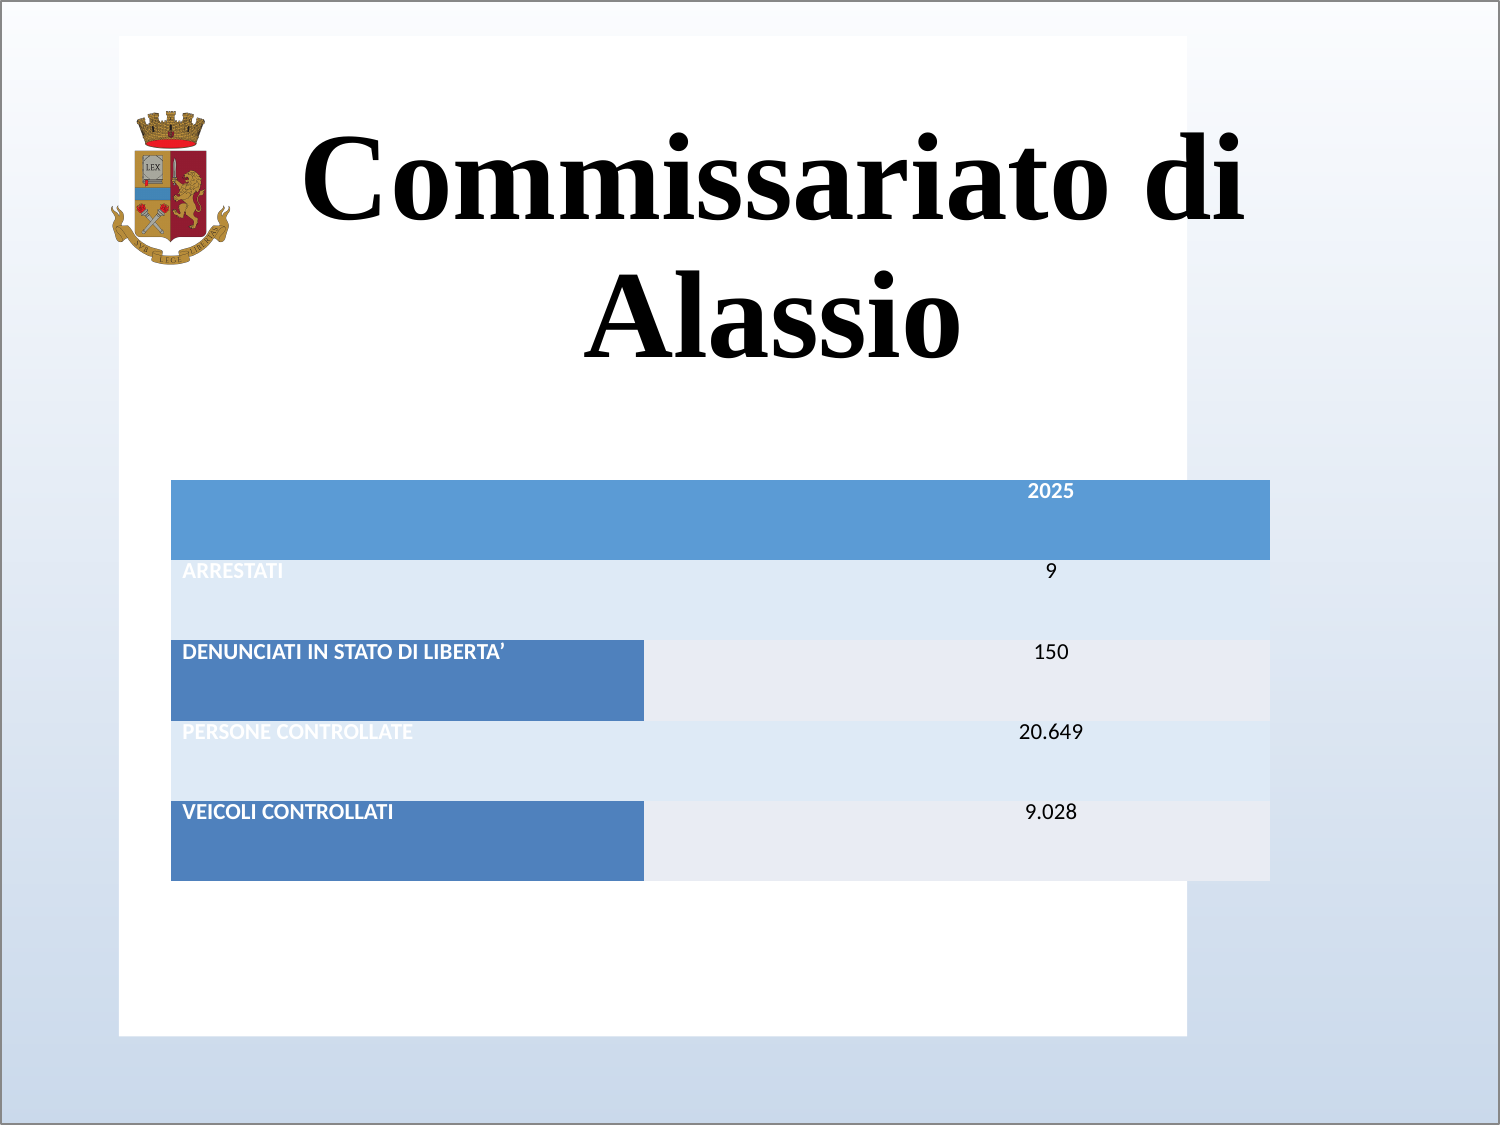

[unsupported chart]
| | | 2025 |
| --- | --- | --- |
| ARRESTATI | | 9 |
| DENUNCIATI IN STATO DI LIBERTA’ | | 150 |
| PERSONE CONTROLLATE | | 20.649 |
| VEICOLI CONTROLLATI | | 9.028 |